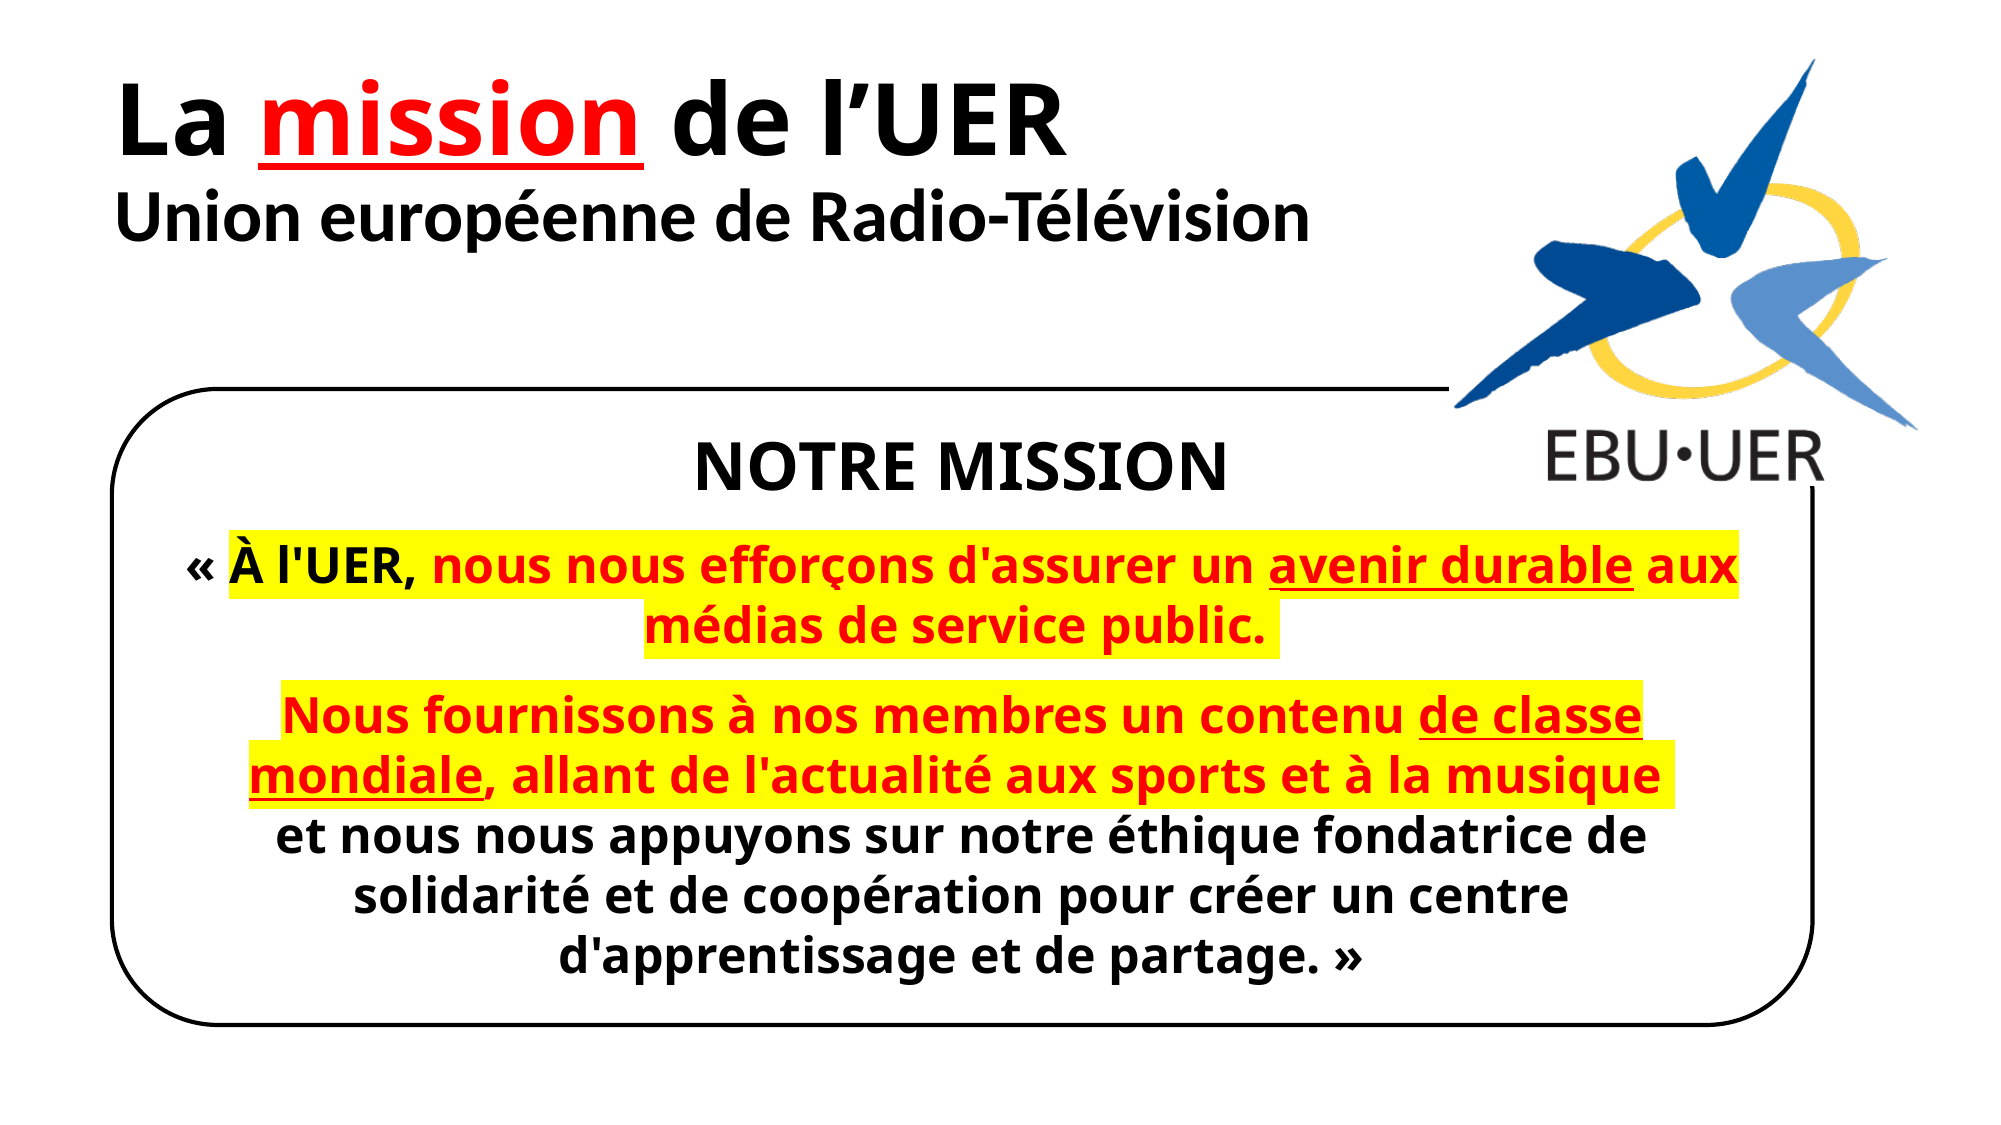

# La mission de l’UER Union européenne de Radio-Télévision
Notre mission
« À l'UER, nous nous efforçons d'assurer un avenir durable aux médias de service public.
Nous fournissons à nos membres un contenu de classe mondiale, allant de l'actualité aux sports et à la musique
et nous nous appuyons sur notre éthique fondatrice de solidarité et de coopération pour créer un centre d'apprentissage et de partage. »